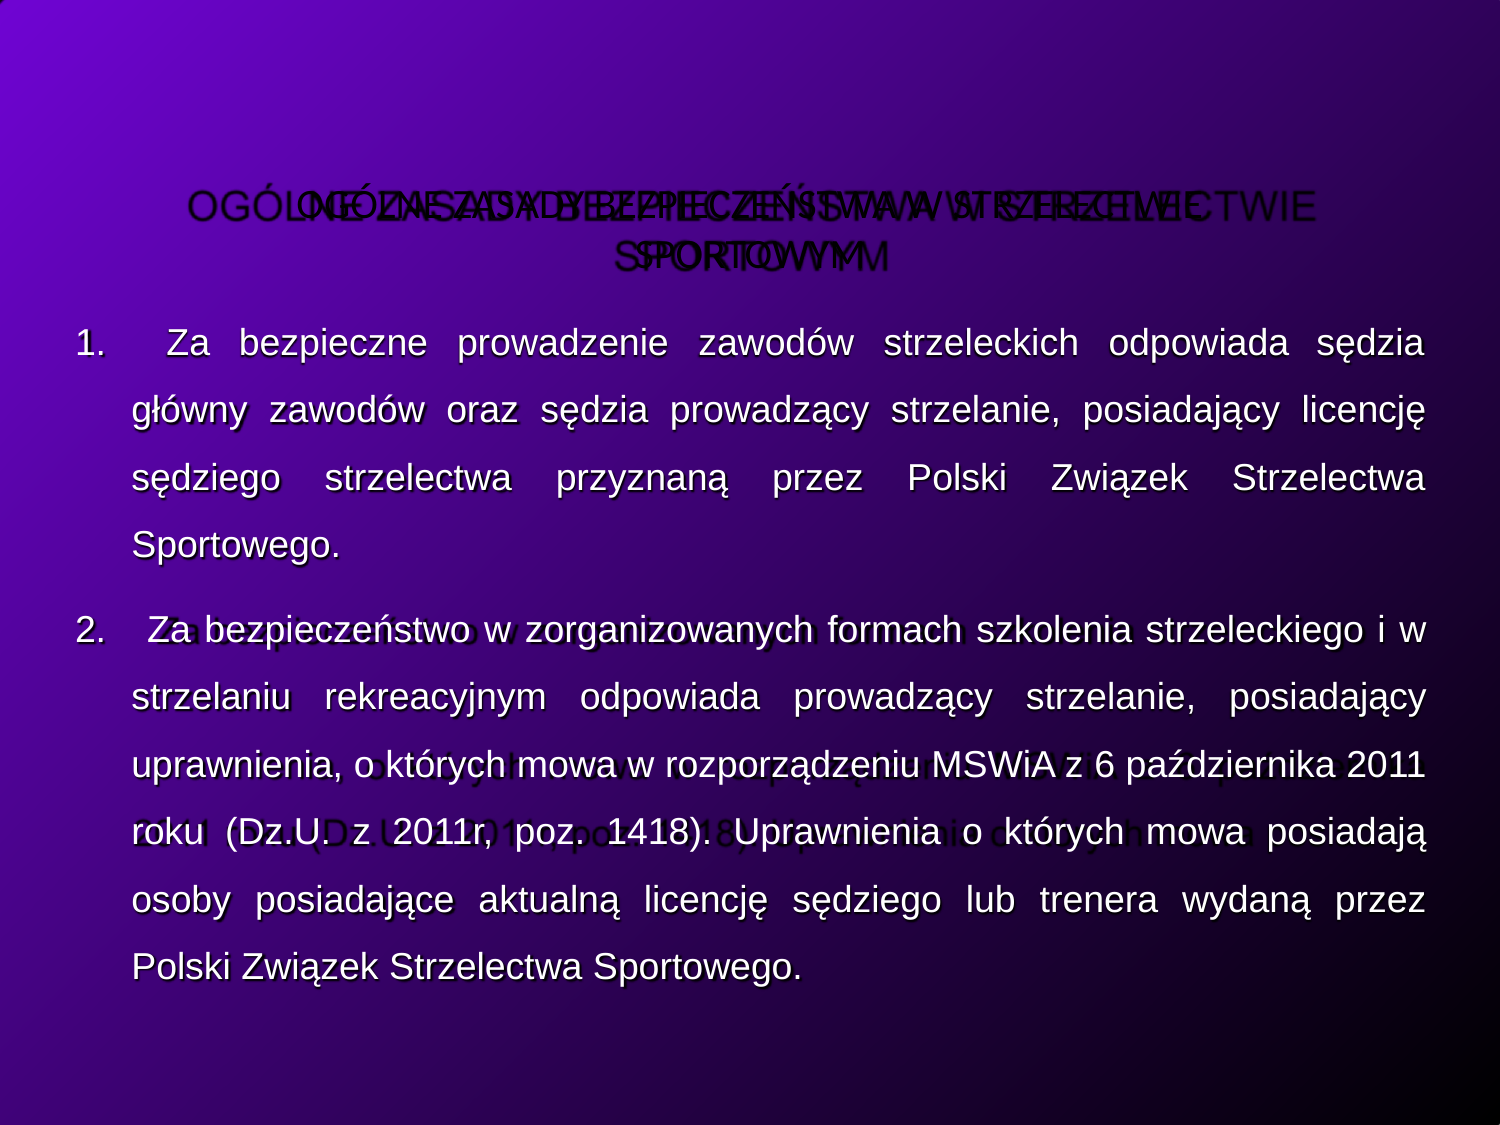

# OGÓLNE ZASADY BEZPIECZEŃSTWA W STRZELECTWIE SPORTOWYM
1.	Za	bezpieczne	prowadzenie	zawodów	strzeleckich	odpowiada
sędzia
główny zawodów oraz sędzia prowadzący strzelanie, posiadający licencję sędziego strzelectwa przyznaną przez Polski Związek Strzelectwa Sportowego.
2. Za bezpieczeństwo w zorganizowanych formach szkolenia strzeleckiego i w strzelaniu rekreacyjnym odpowiada prowadzący strzelanie, posiadający uprawnienia, o których mowa w rozporządzeniu MSWiA z 6 października 2011 roku (Dz.U. z 2011r, poz. 1418). Uprawnienia o których mowa posiadają osoby posiadające aktualną licencję sędziego lub trenera wydaną przez Polski Związek Strzelectwa Sportowego.